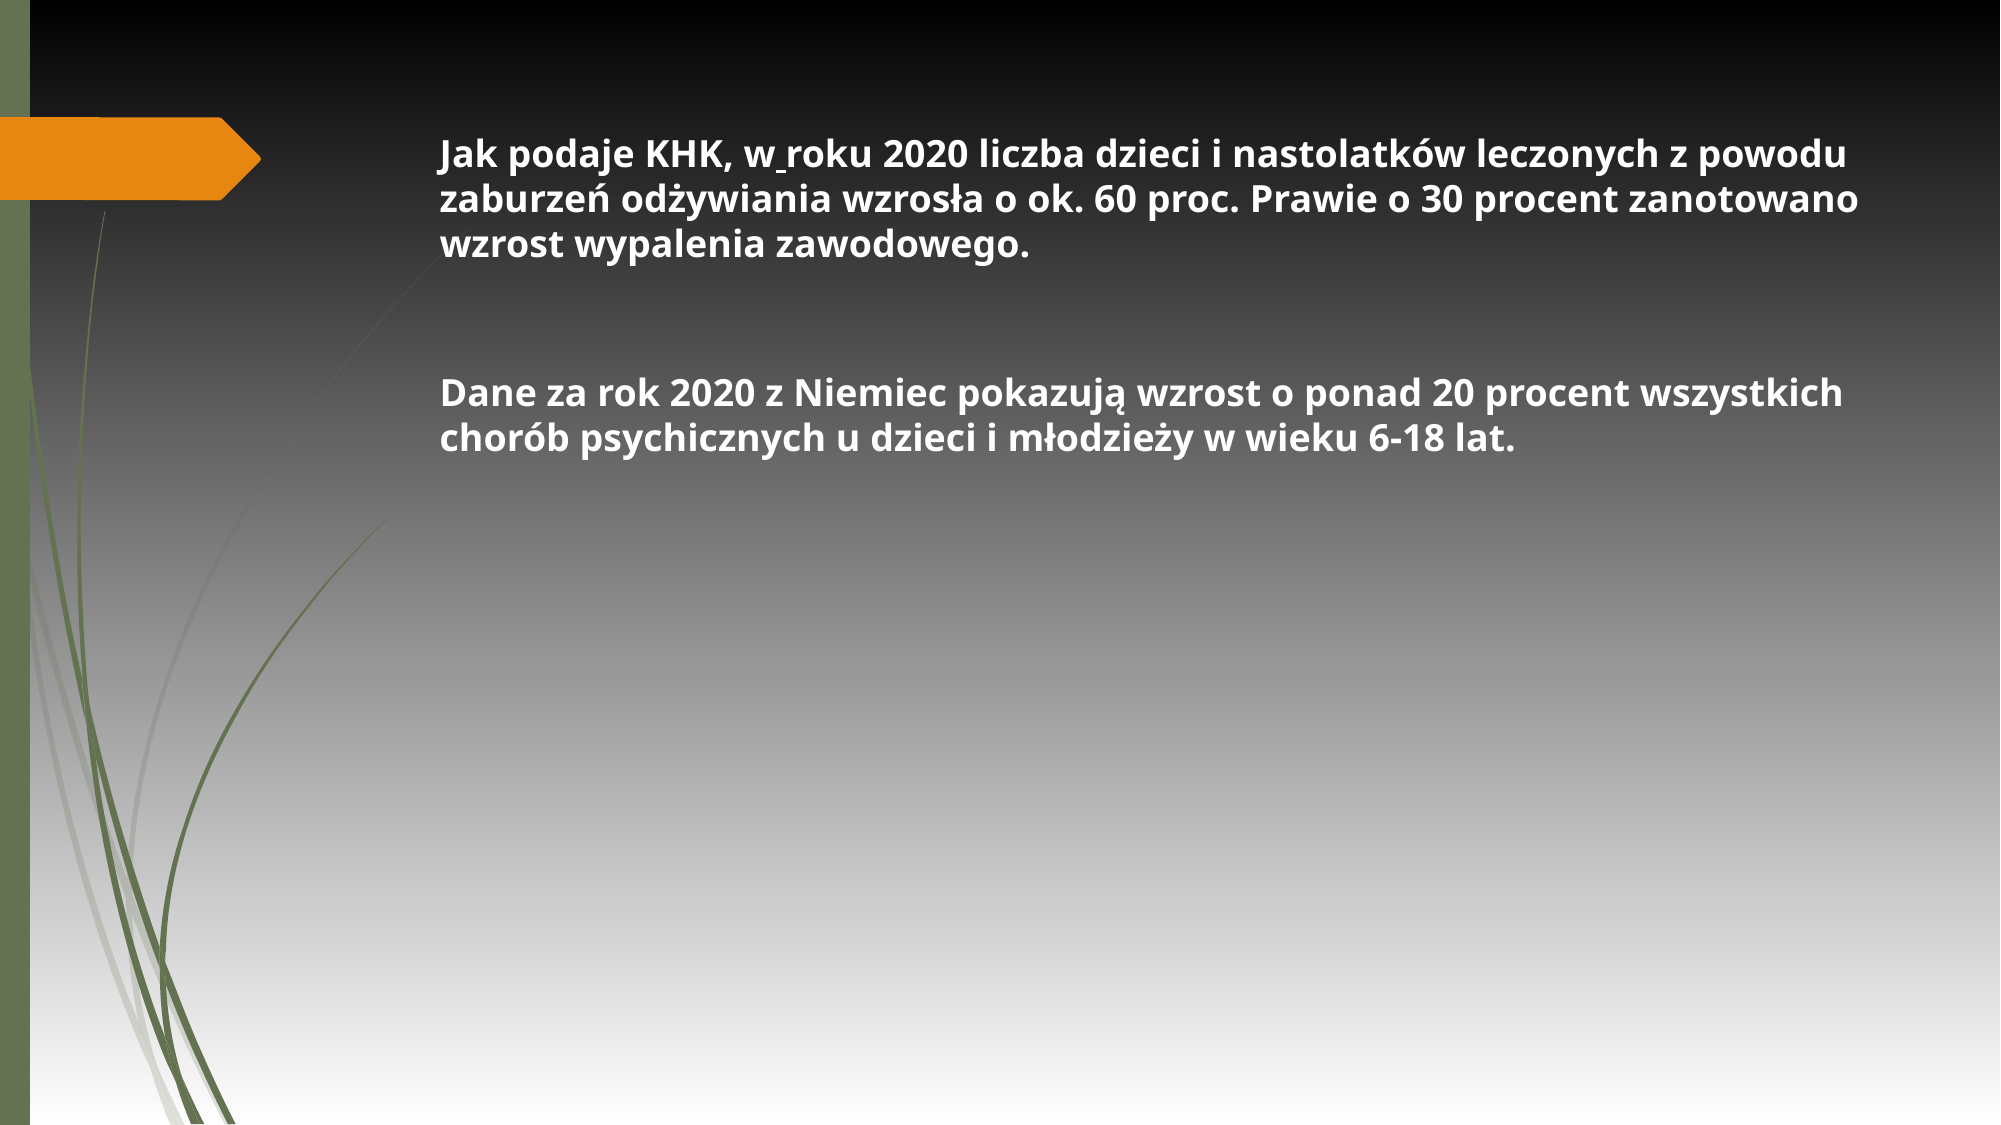

# Jak podaje KHK, w roku 2020 liczba dzieci i nastolatków leczonych z powodu zaburzeń odżywiania wzrosła o ok. 60 proc. Prawie o 30 procent zanotowano wzrost wypalenia zawodowego.
Dane za rok 2020 z Niemiec pokazują wzrost o ponad 20 procent wszystkich chorób psychicznych u dzieci i młodzieży w wieku 6-18 lat.